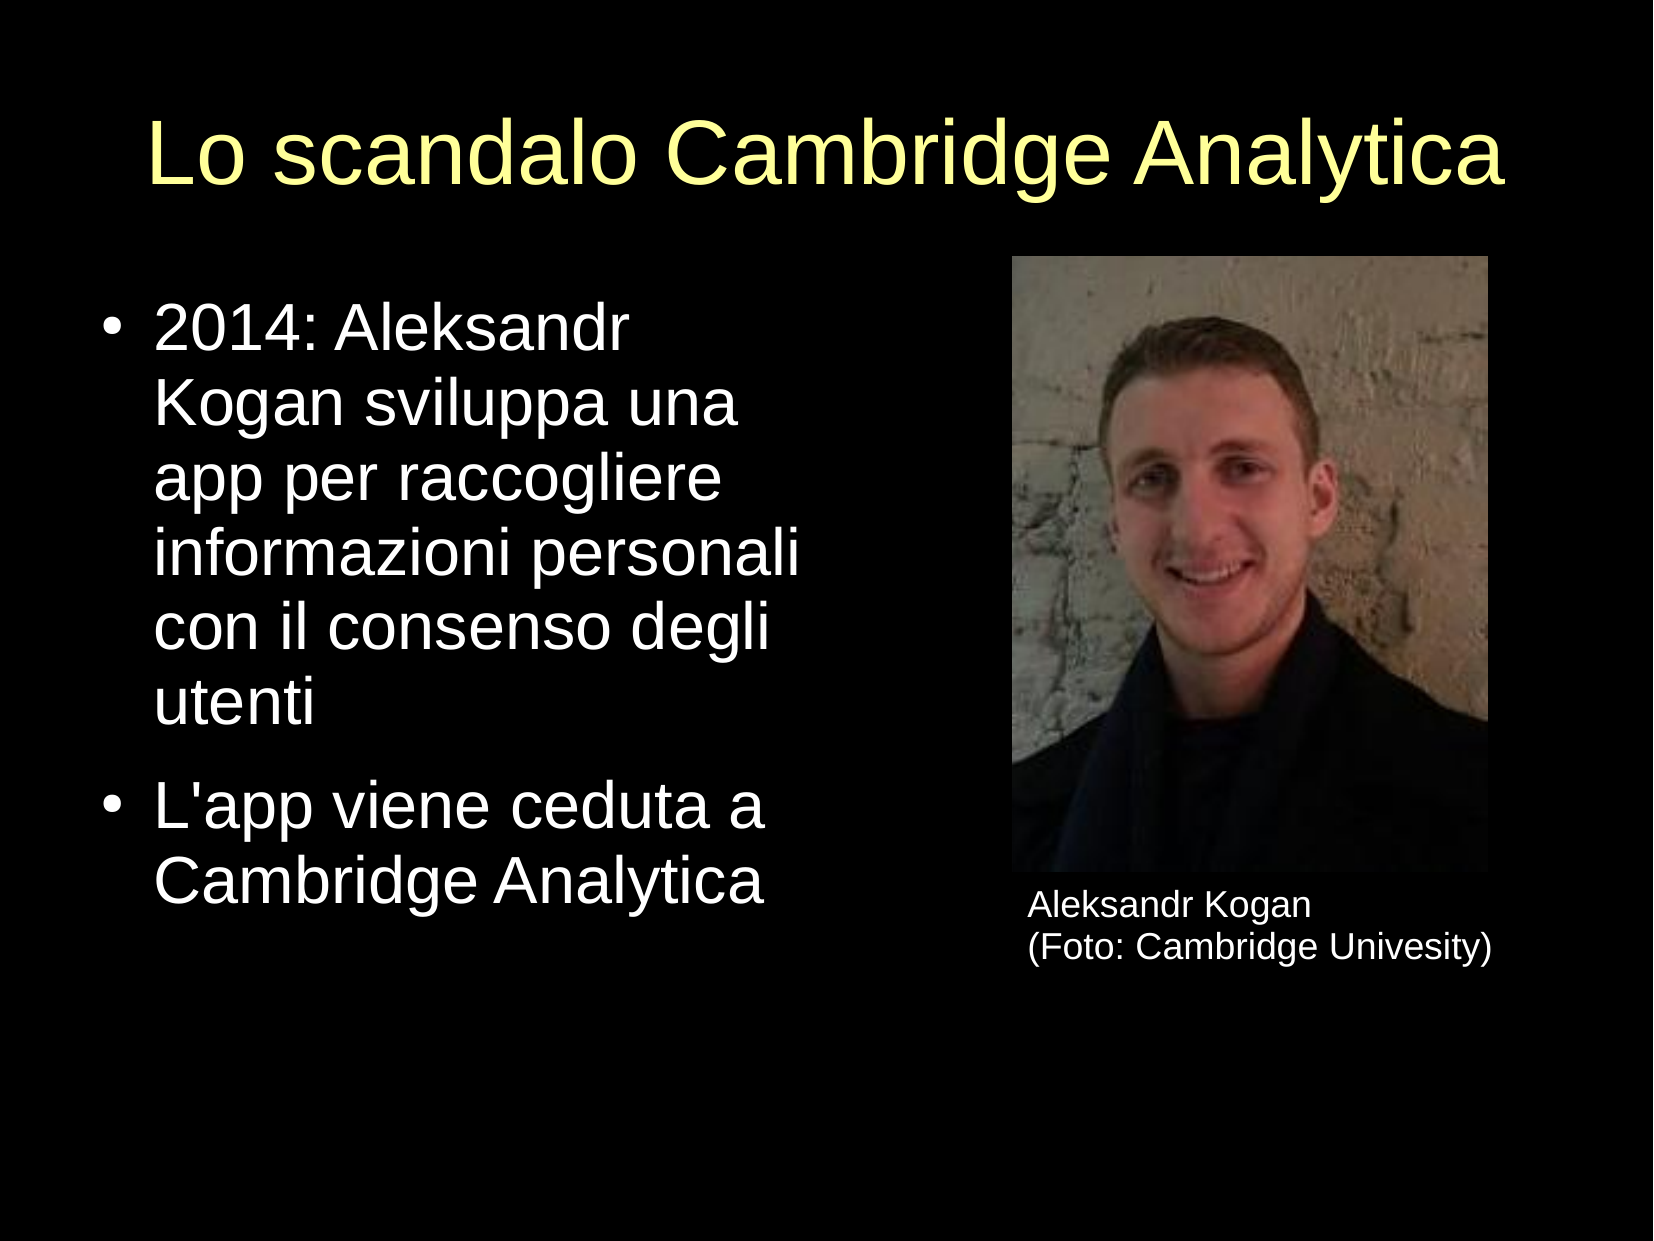

# Lo scandalo Cambridge Analytica
2014: Aleksandr Kogan sviluppa una app per raccogliere informazioni personali con il consenso degli utenti
L'app viene ceduta a Cambridge Analytica
Aleksandr Kogan
(Foto: Cambridge Univesity)